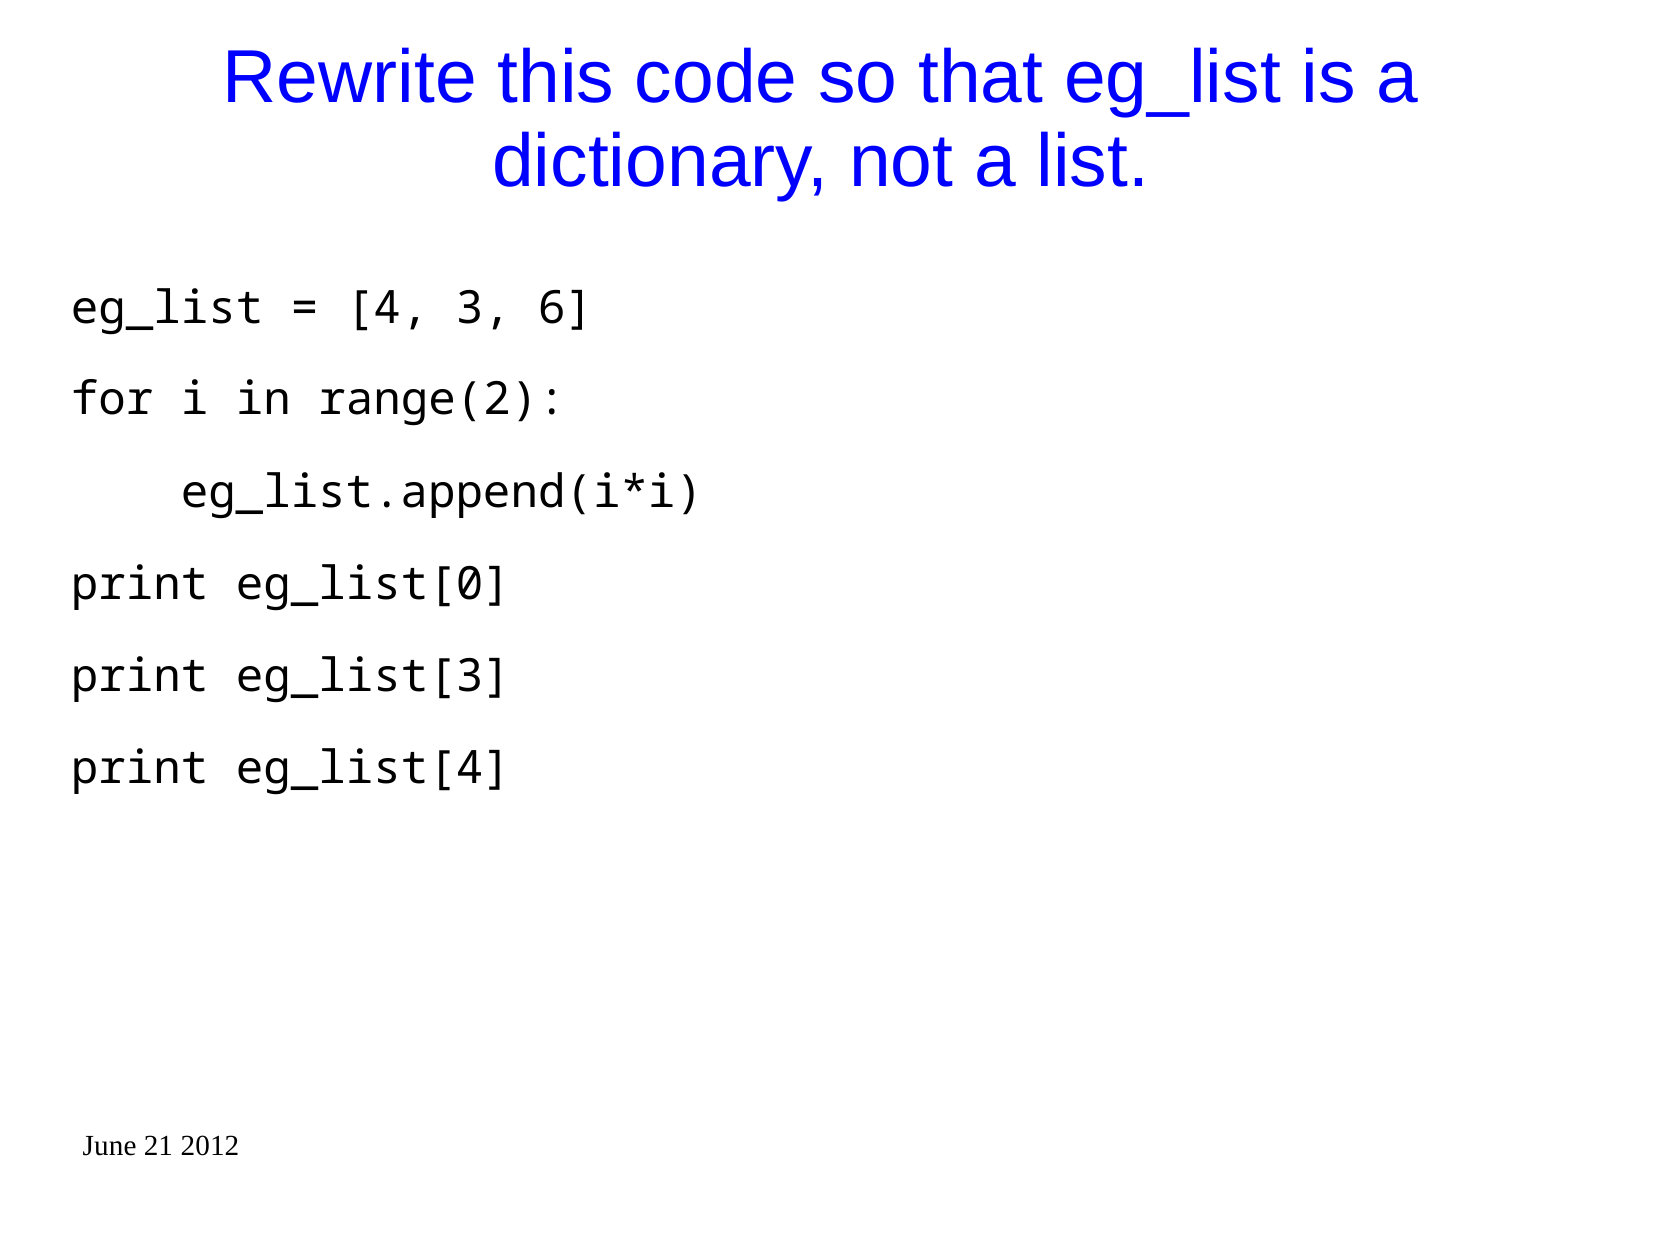

# Rewrite this code so that eg_list is a dictionary, not a list.
eg_list = [4, 3, 6]
for i in range(2):
 eg_list.append(i*i)
print eg_list[0]
print eg_list[3]
print eg_list[4]
June 21 2012